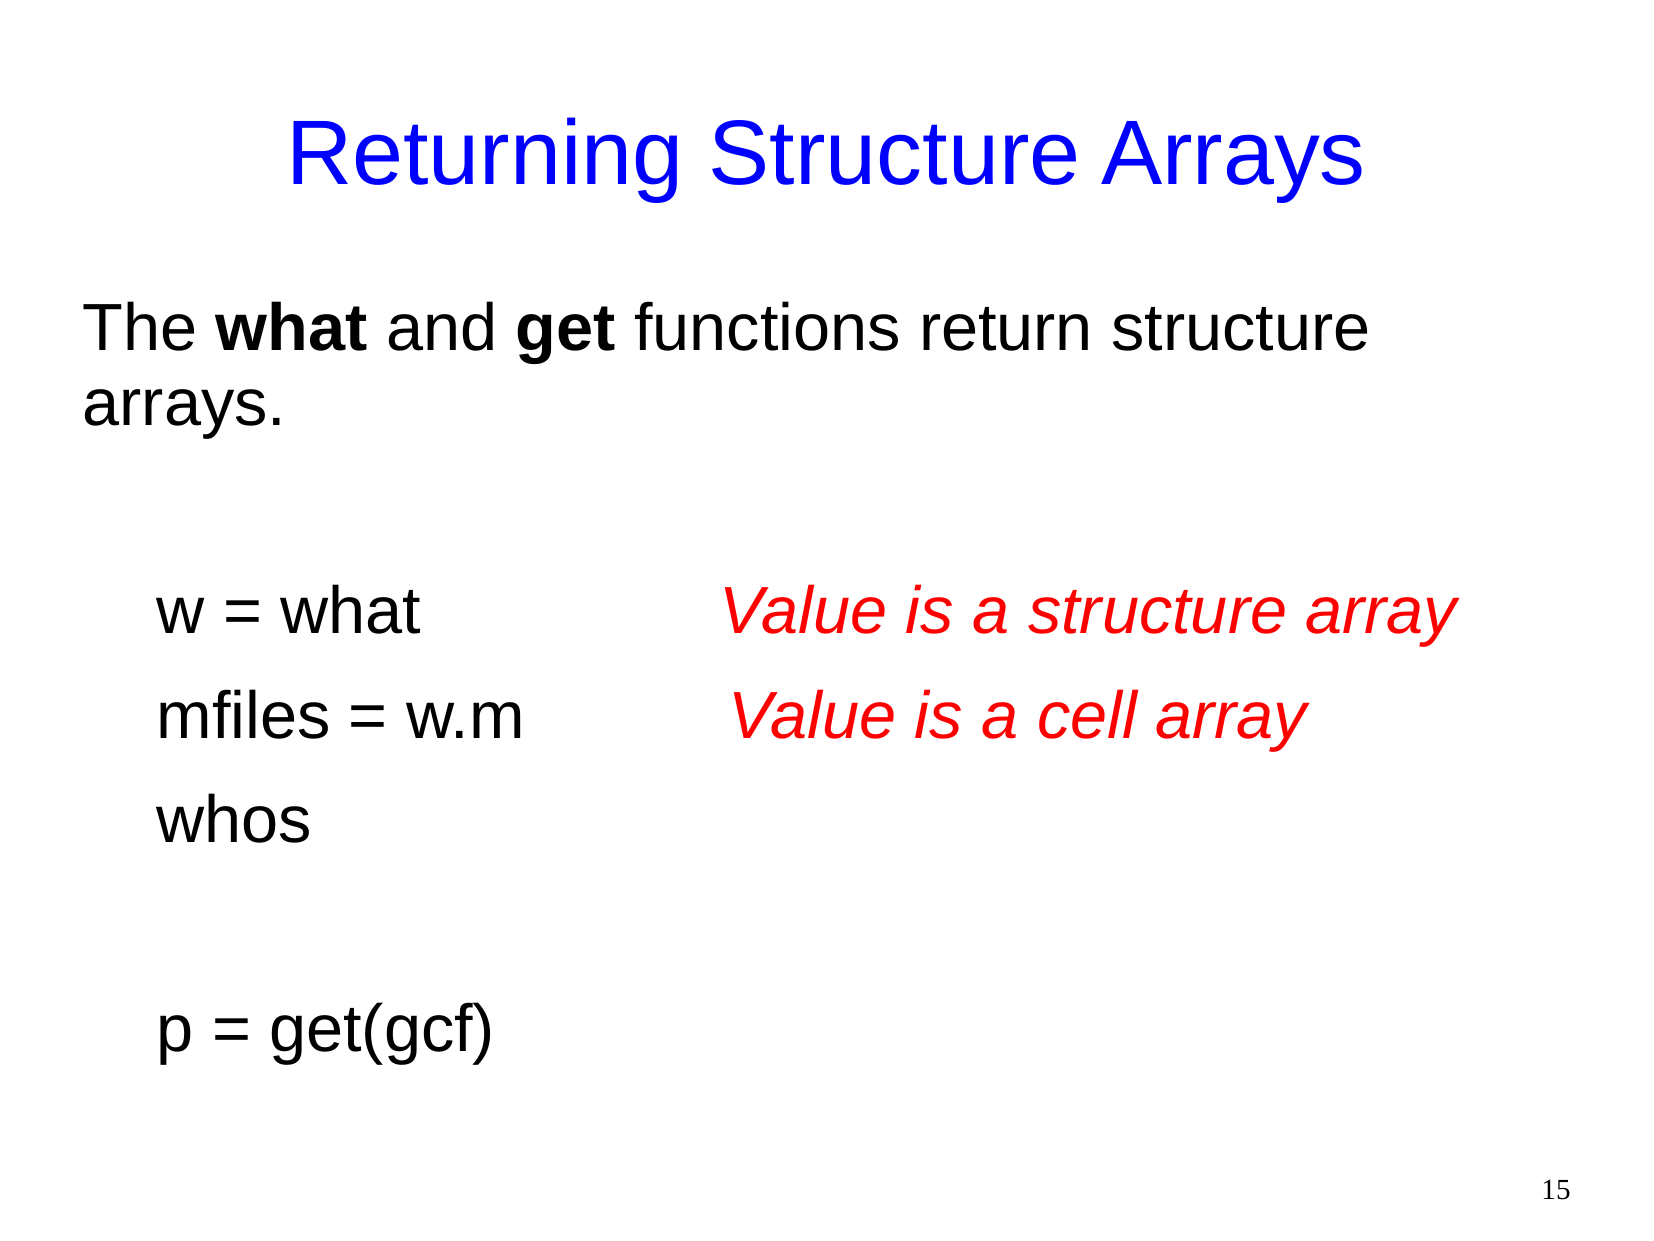

# Returning Structure Arrays
The what and get functions return structure arrays.
 w = what				 Value is a structure array
 mfiles = w.m Value is a cell array
 whos
 p = get(gcf)
15